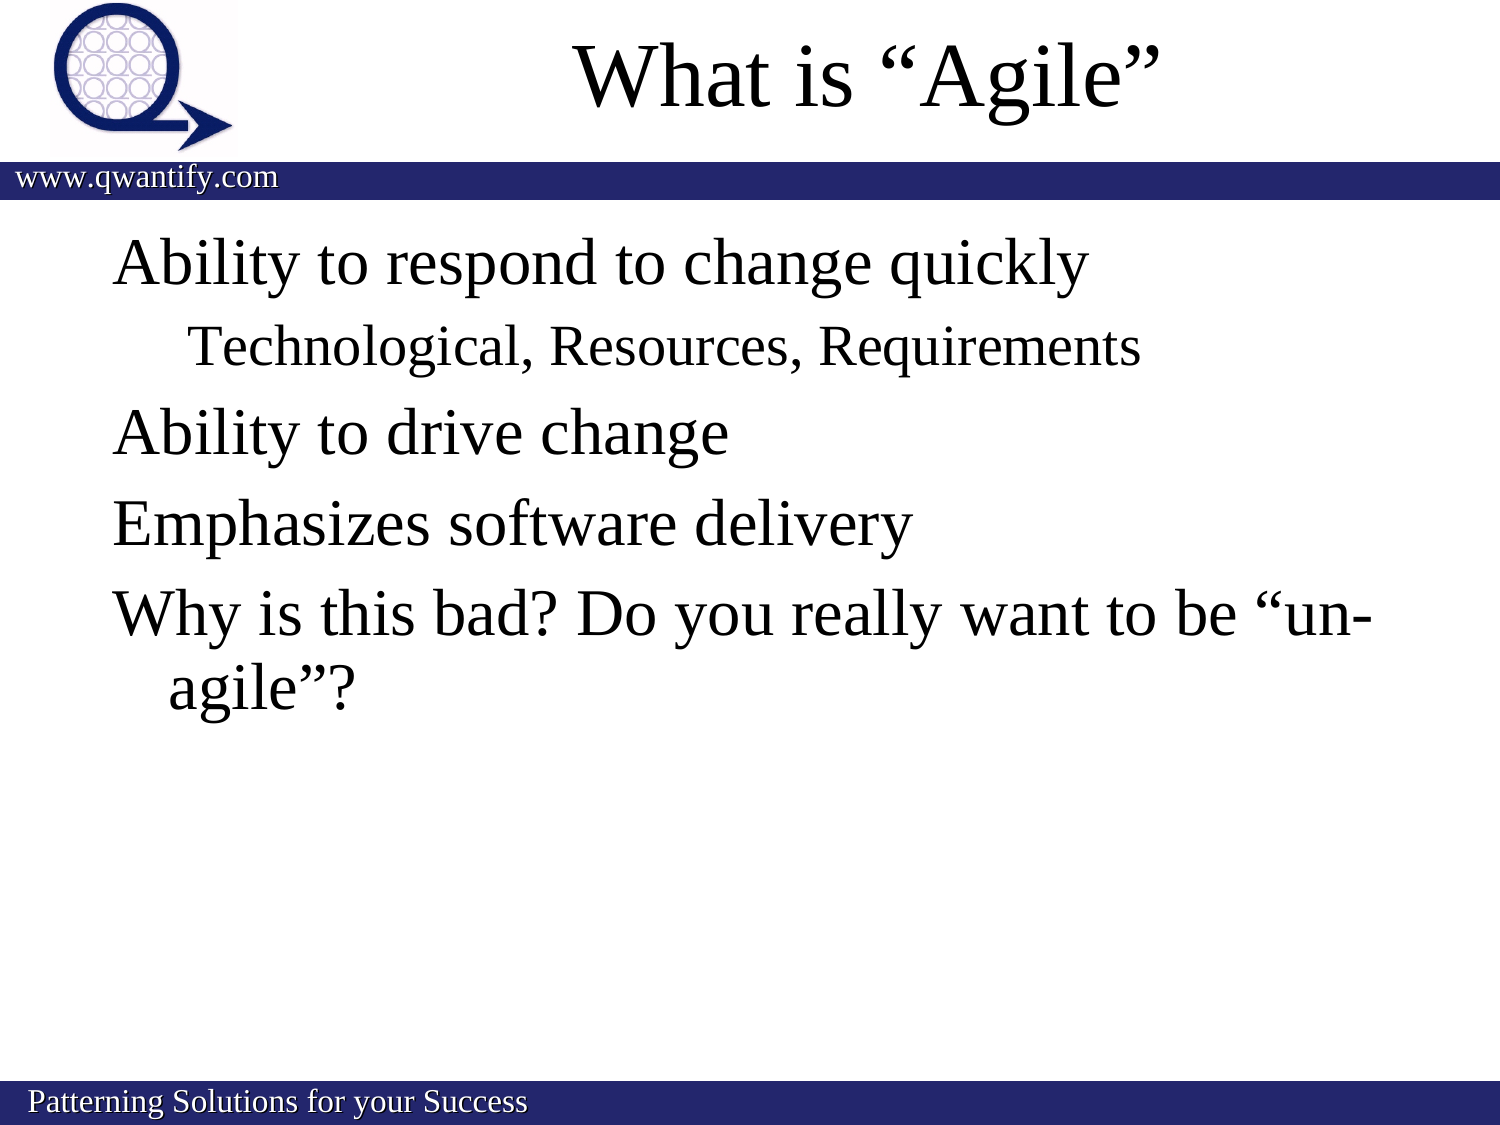

# What is “Agile”
Ability to respond to change quickly
Technological, Resources, Requirements
Ability to drive change
Emphasizes software delivery
Why is this bad? Do you really want to be “un-agile”?